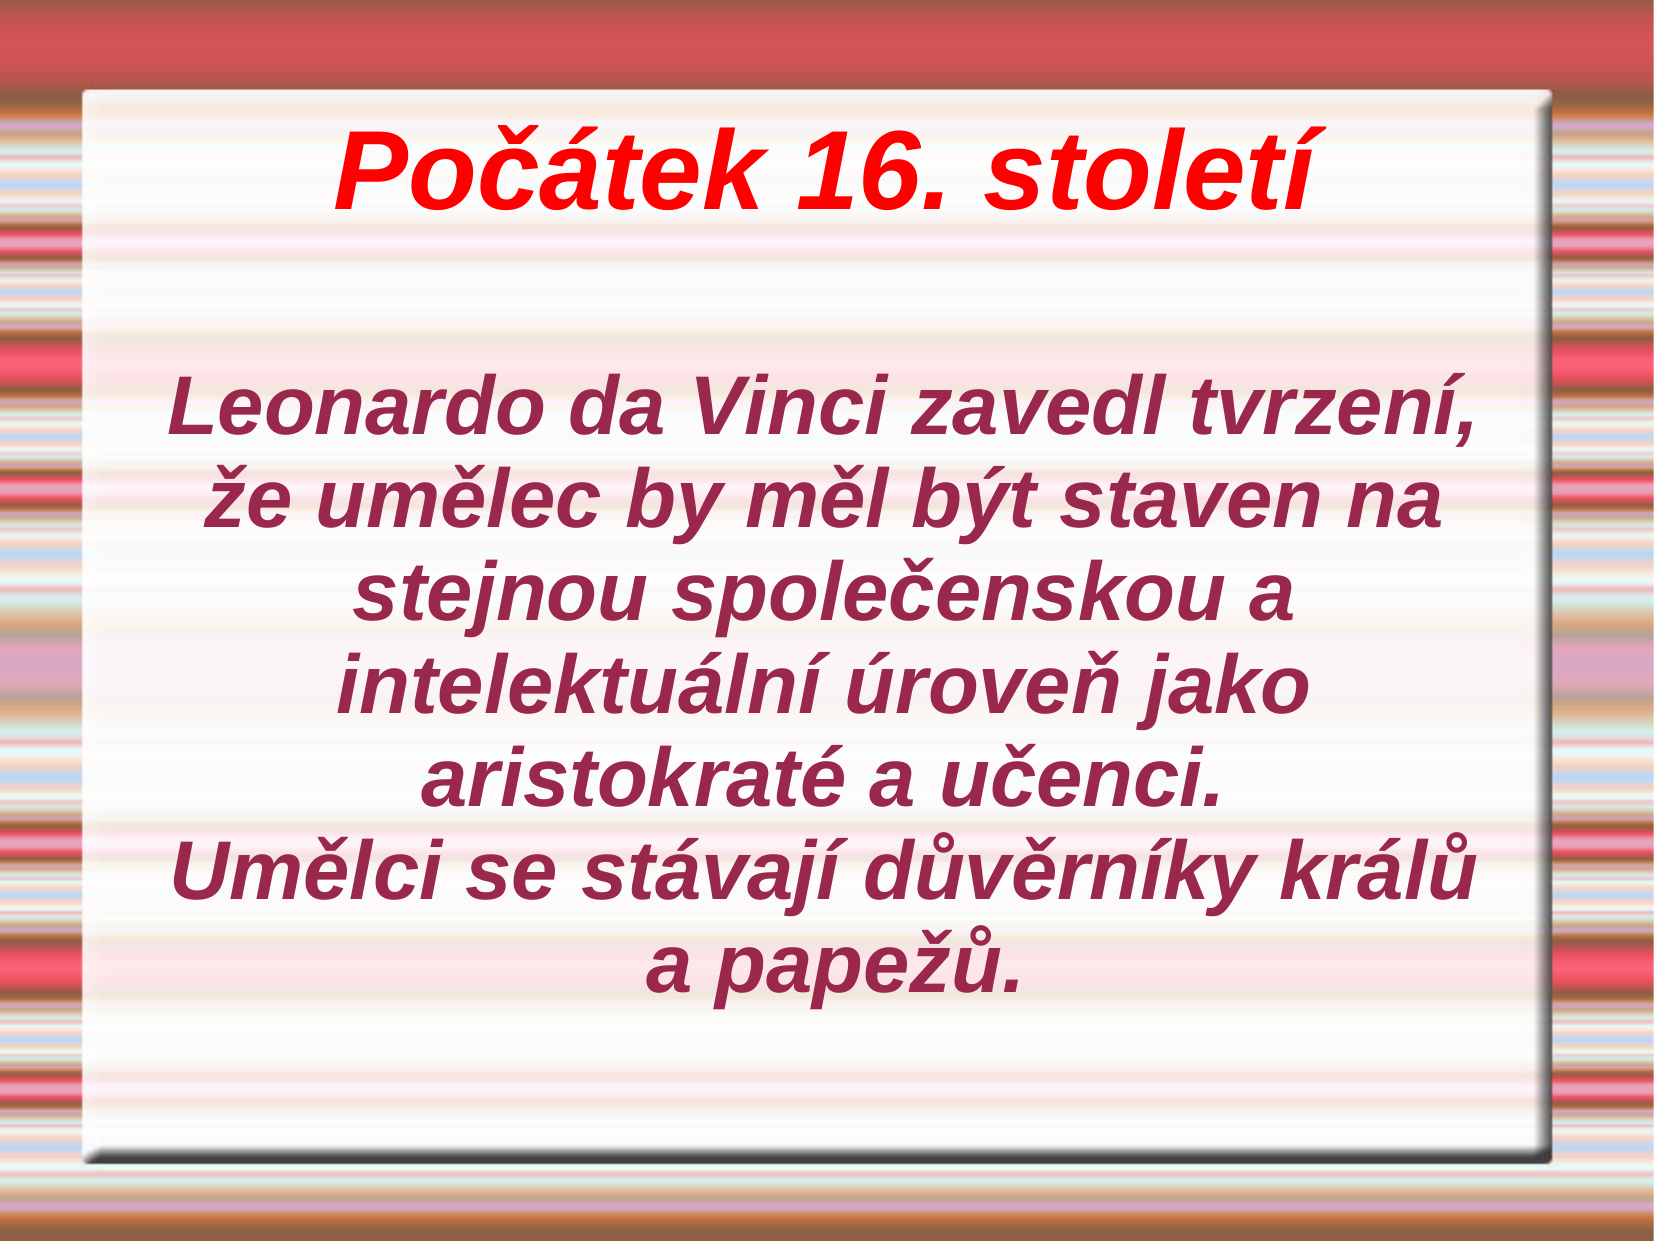

# Počátek 16. století Leonardo da Vinci zavedl tvrzení, že umělec by měl být staven na stejnou společenskou a intelektuální úroveň jako aristokraté a učenci. Umělci se stávají důvěrníky králů a papežů.